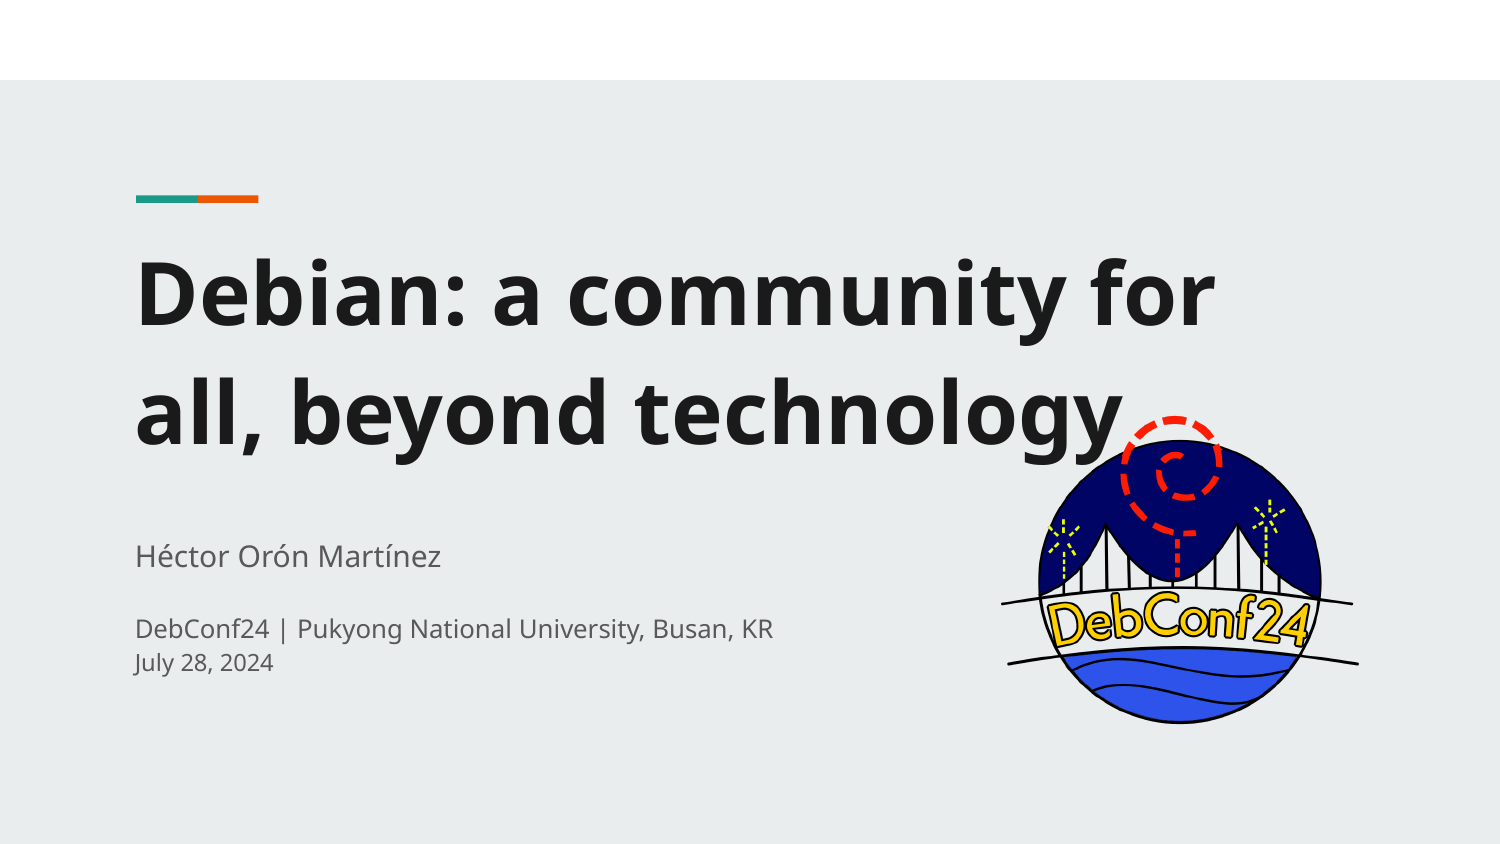

# Debian: a community for all, beyond technology
Héctor Orón Martínez
DebConf24 | Pukyong National University, Busan, KR
July 28, 2024